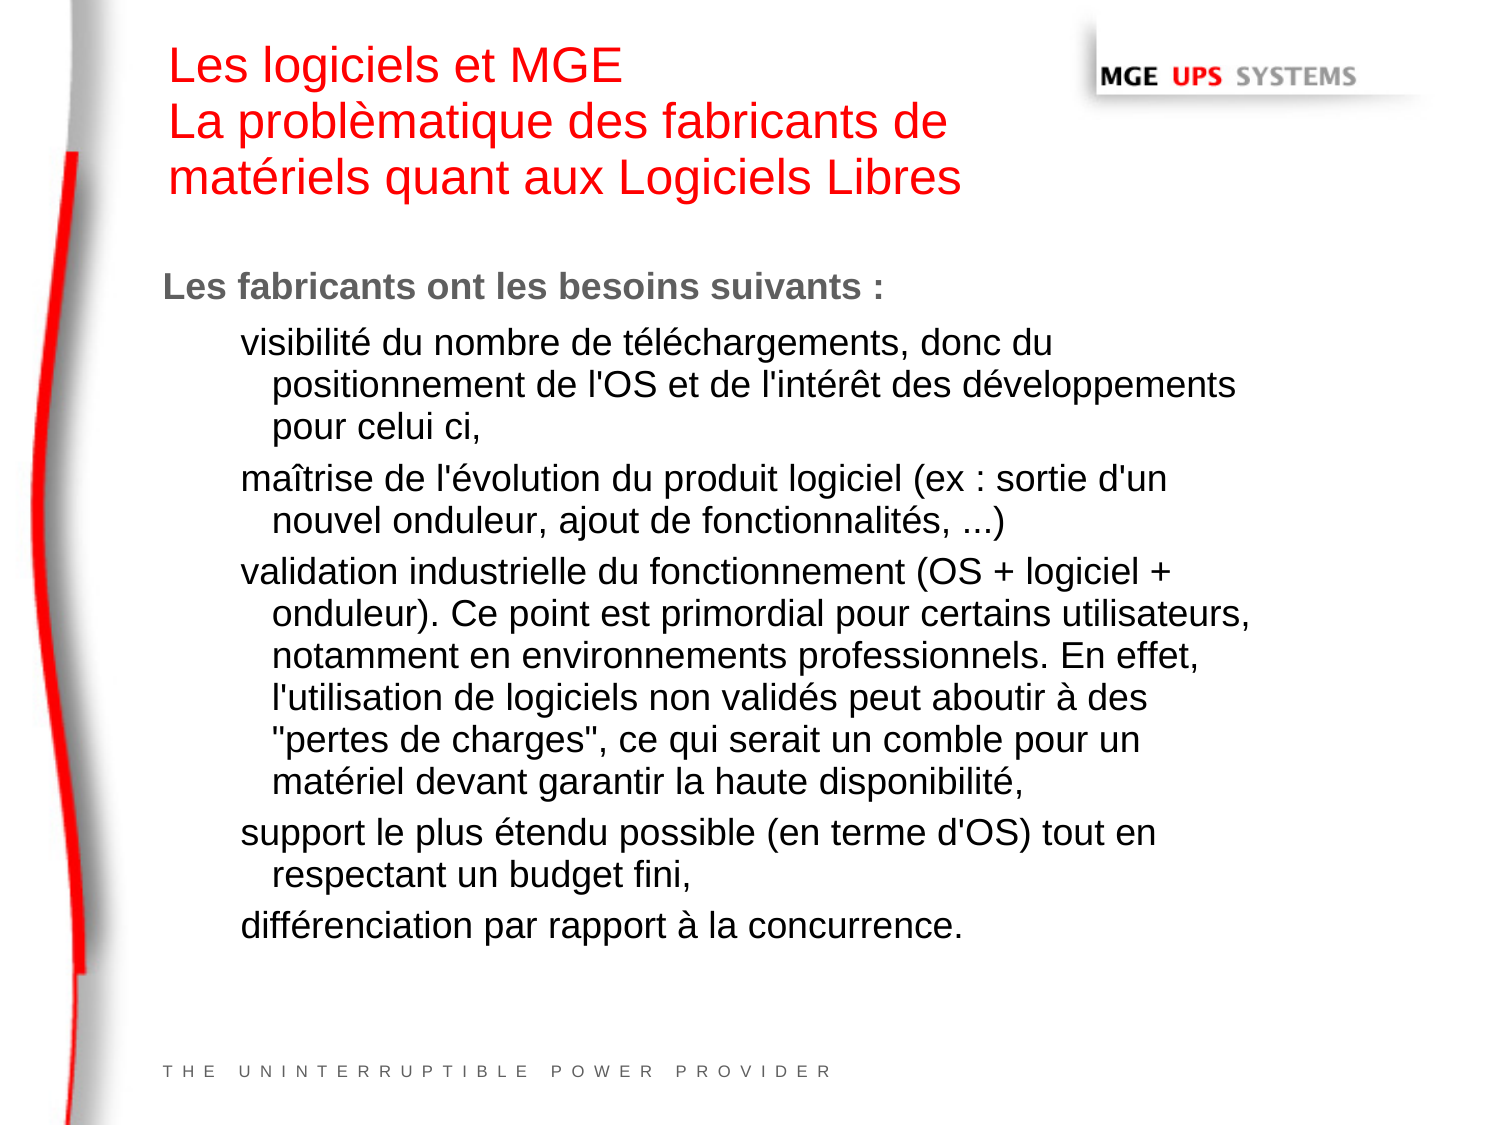

# Les logiciels et MGE La problèmatique des fabricants de matériels quant aux Logiciels Libres
Les fabricants ont les besoins suivants :
visibilité du nombre de téléchargements, donc du positionnement de l'OS et de l'intérêt des développements pour celui ci,
maîtrise de l'évolution du produit logiciel (ex : sortie d'un nouvel onduleur, ajout de fonctionnalités, ...)
validation industrielle du fonctionnement (OS + logiciel + onduleur). Ce point est primordial pour certains utilisateurs, notamment en environnements professionnels. En effet, l'utilisation de logiciels non validés peut aboutir à des "pertes de charges", ce qui serait un comble pour un matériel devant garantir la haute disponibilité,
support le plus étendu possible (en terme d'OS) tout en respectant un budget fini,
différenciation par rapport à la concurrence.